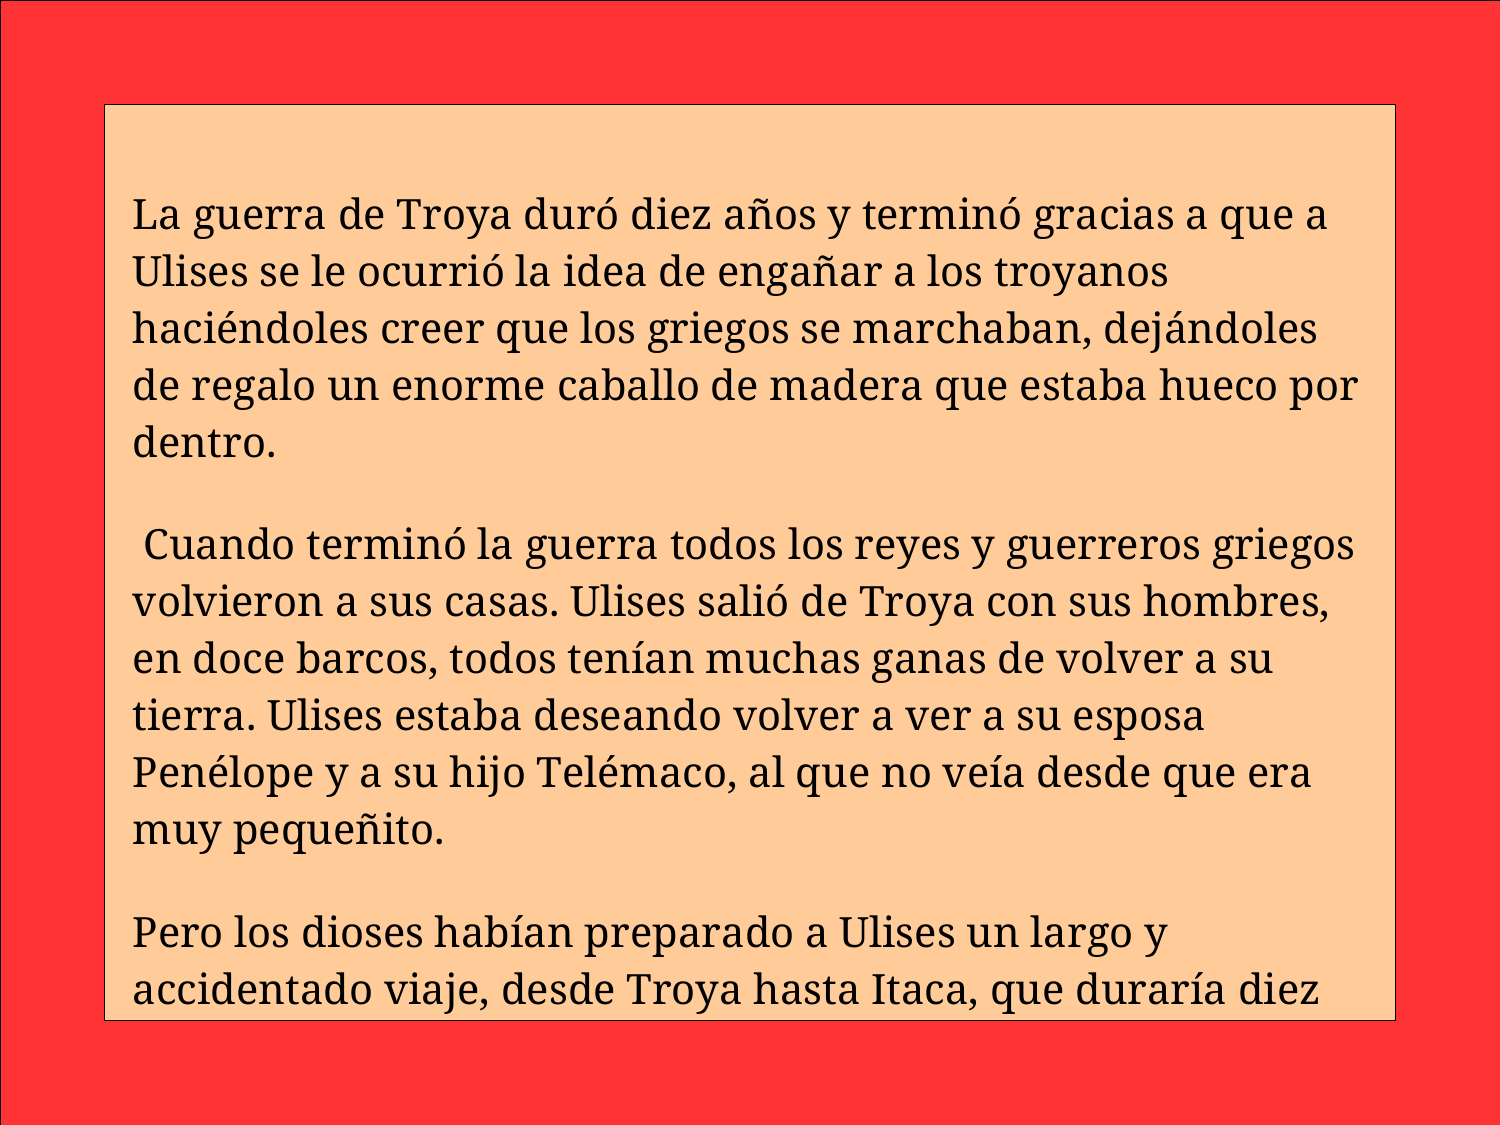

La guerra de Troya duró diez años y terminó gracias a que a Ulises se le ocurrió la idea de engañar a los troyanos haciéndoles creer que los griegos se marchaban, dejándoles de regalo un enorme caballo de madera que estaba hueco por dentro.
 Cuando terminó la guerra todos los reyes y guerreros griegos volvieron a sus casas. Ulises salió de Troya con sus hombres, en doce barcos, todos tenían muchas ganas de volver a su tierra. Ulises estaba deseando volver a ver a su esposa Penélope y a su hijo Telémaco, al que no veía desde que era muy pequeñito.
Pero los dioses habían preparado a Ulises un largo y accidentado viaje, desde Troya hasta Itaca, que duraría diez años más, cuyo relato conocemos con el nombre de "Odisea"